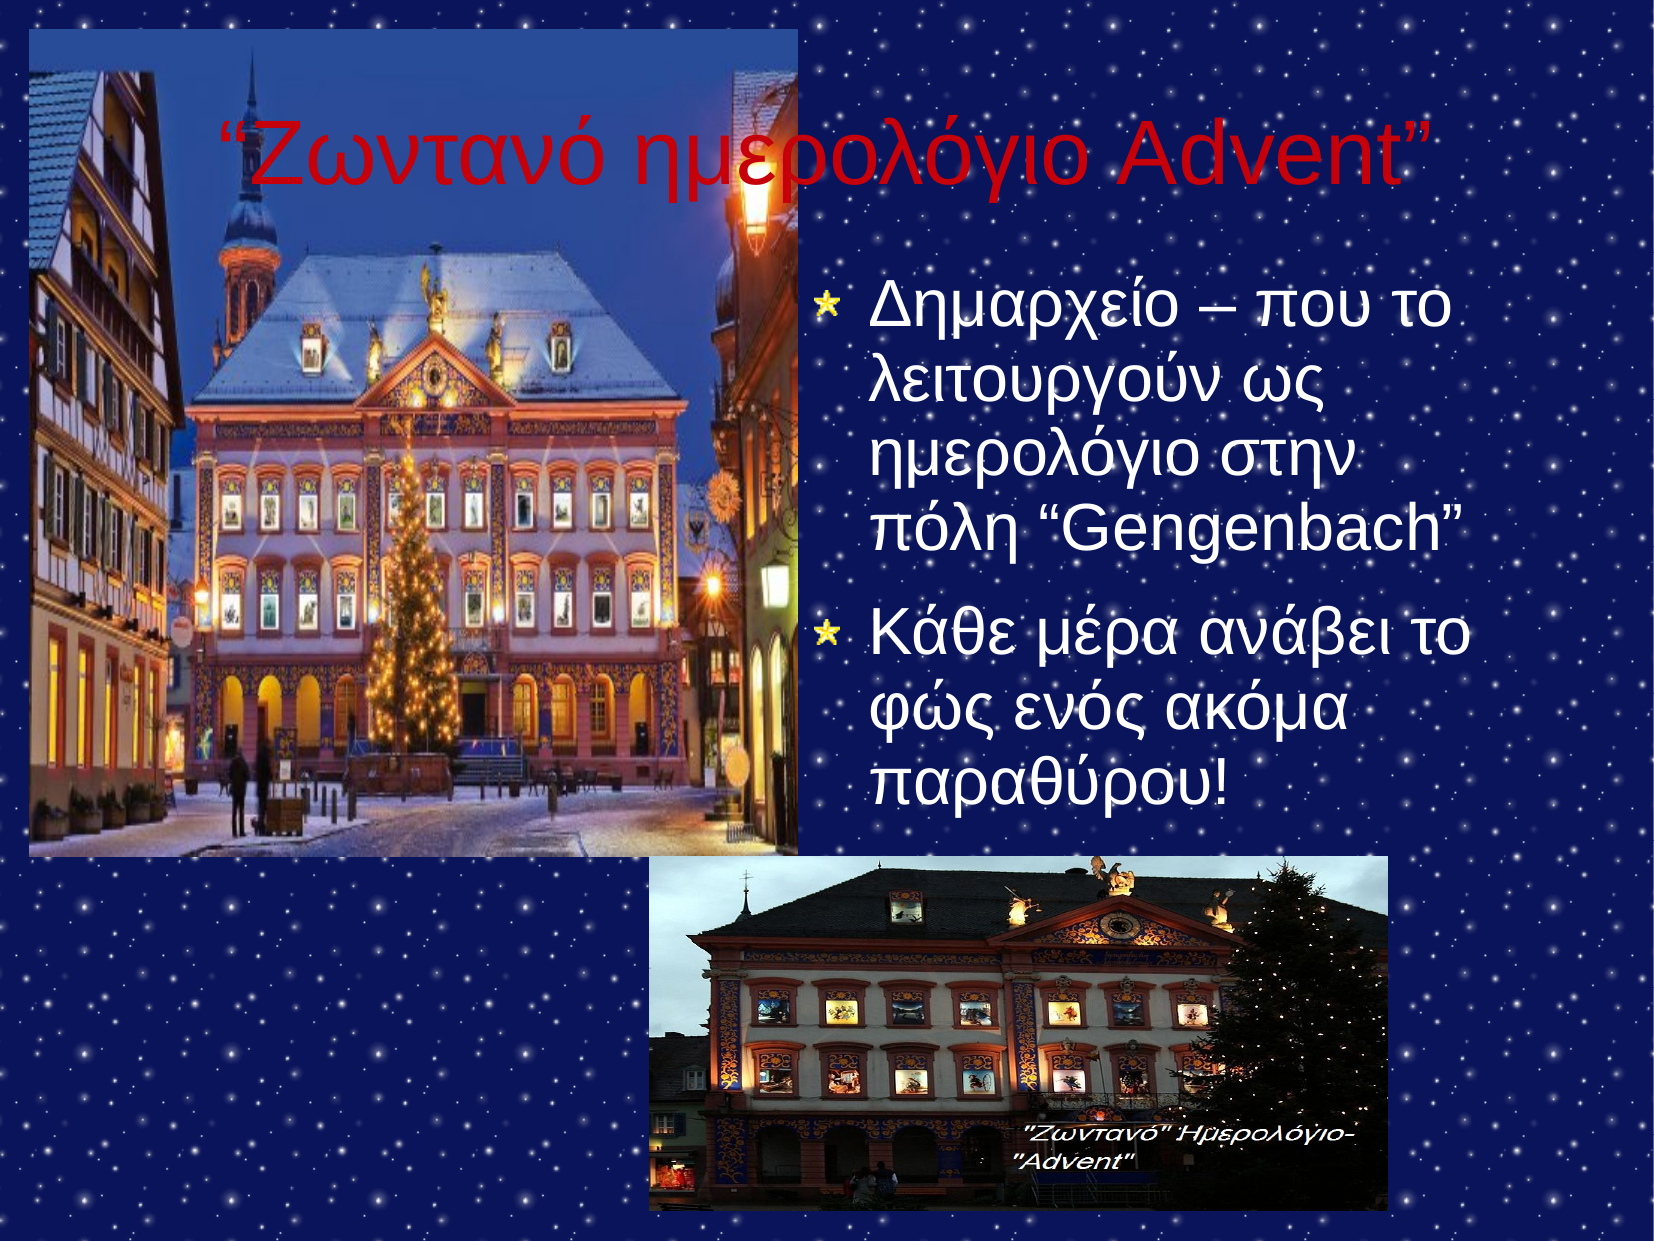

# “Ζωντανό ημερολόγιο Advent”
Δημαρχείο – που το λειτουργούν ως ημερολόγιο στην πόλη “Gengenbach”
Κάθε μέρα ανάβει το φώς ενός ακόμα παραθύρου!